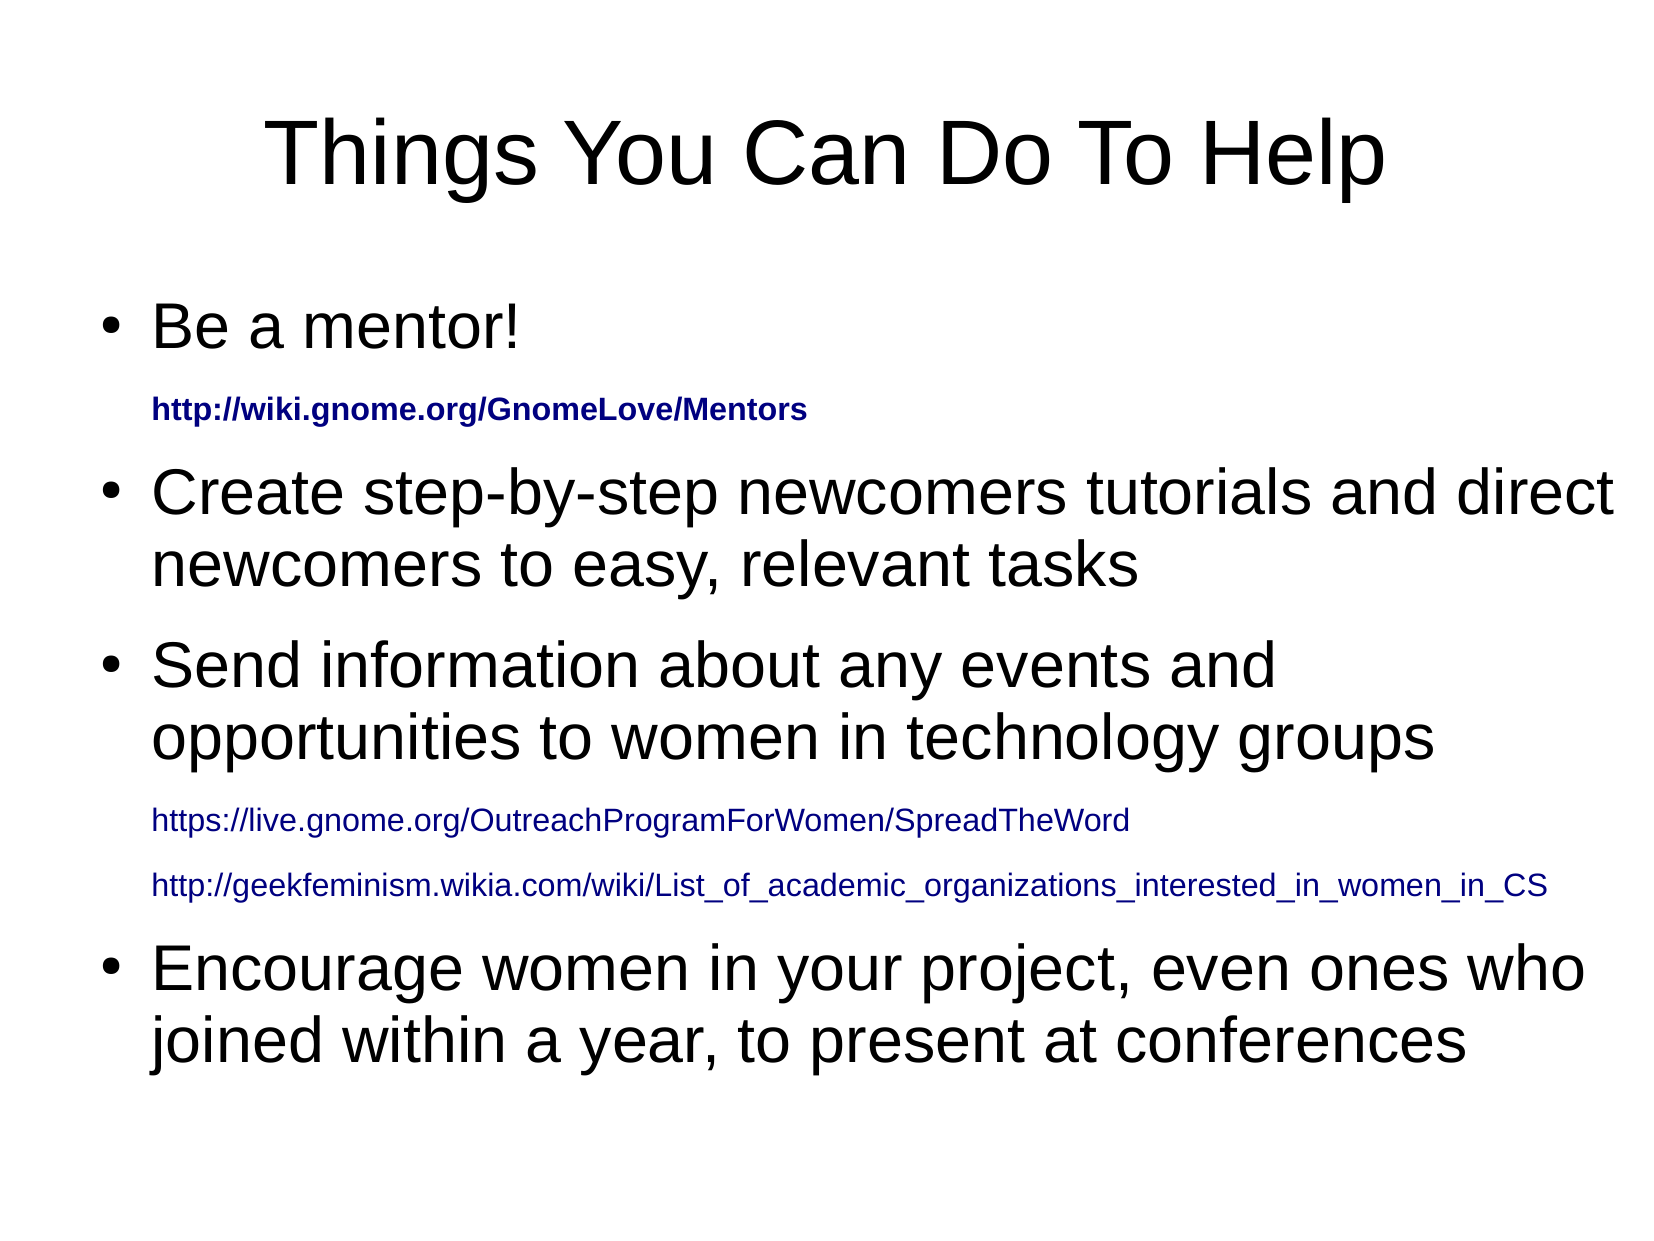

# Things You Can Do To Help
Be a mentor!
http://wiki.gnome.org/GnomeLove/Mentors
Create step-by-step newcomers tutorials and direct newcomers to easy, relevant tasks
Send information about any events and opportunities to women in technology groups
https://live.gnome.org/OutreachProgramForWomen/SpreadTheWord
http://geekfeminism.wikia.com/wiki/List_of_academic_organizations_interested_in_women_in_CS
Encourage women in your project, even ones who joined within a year, to present at conferences